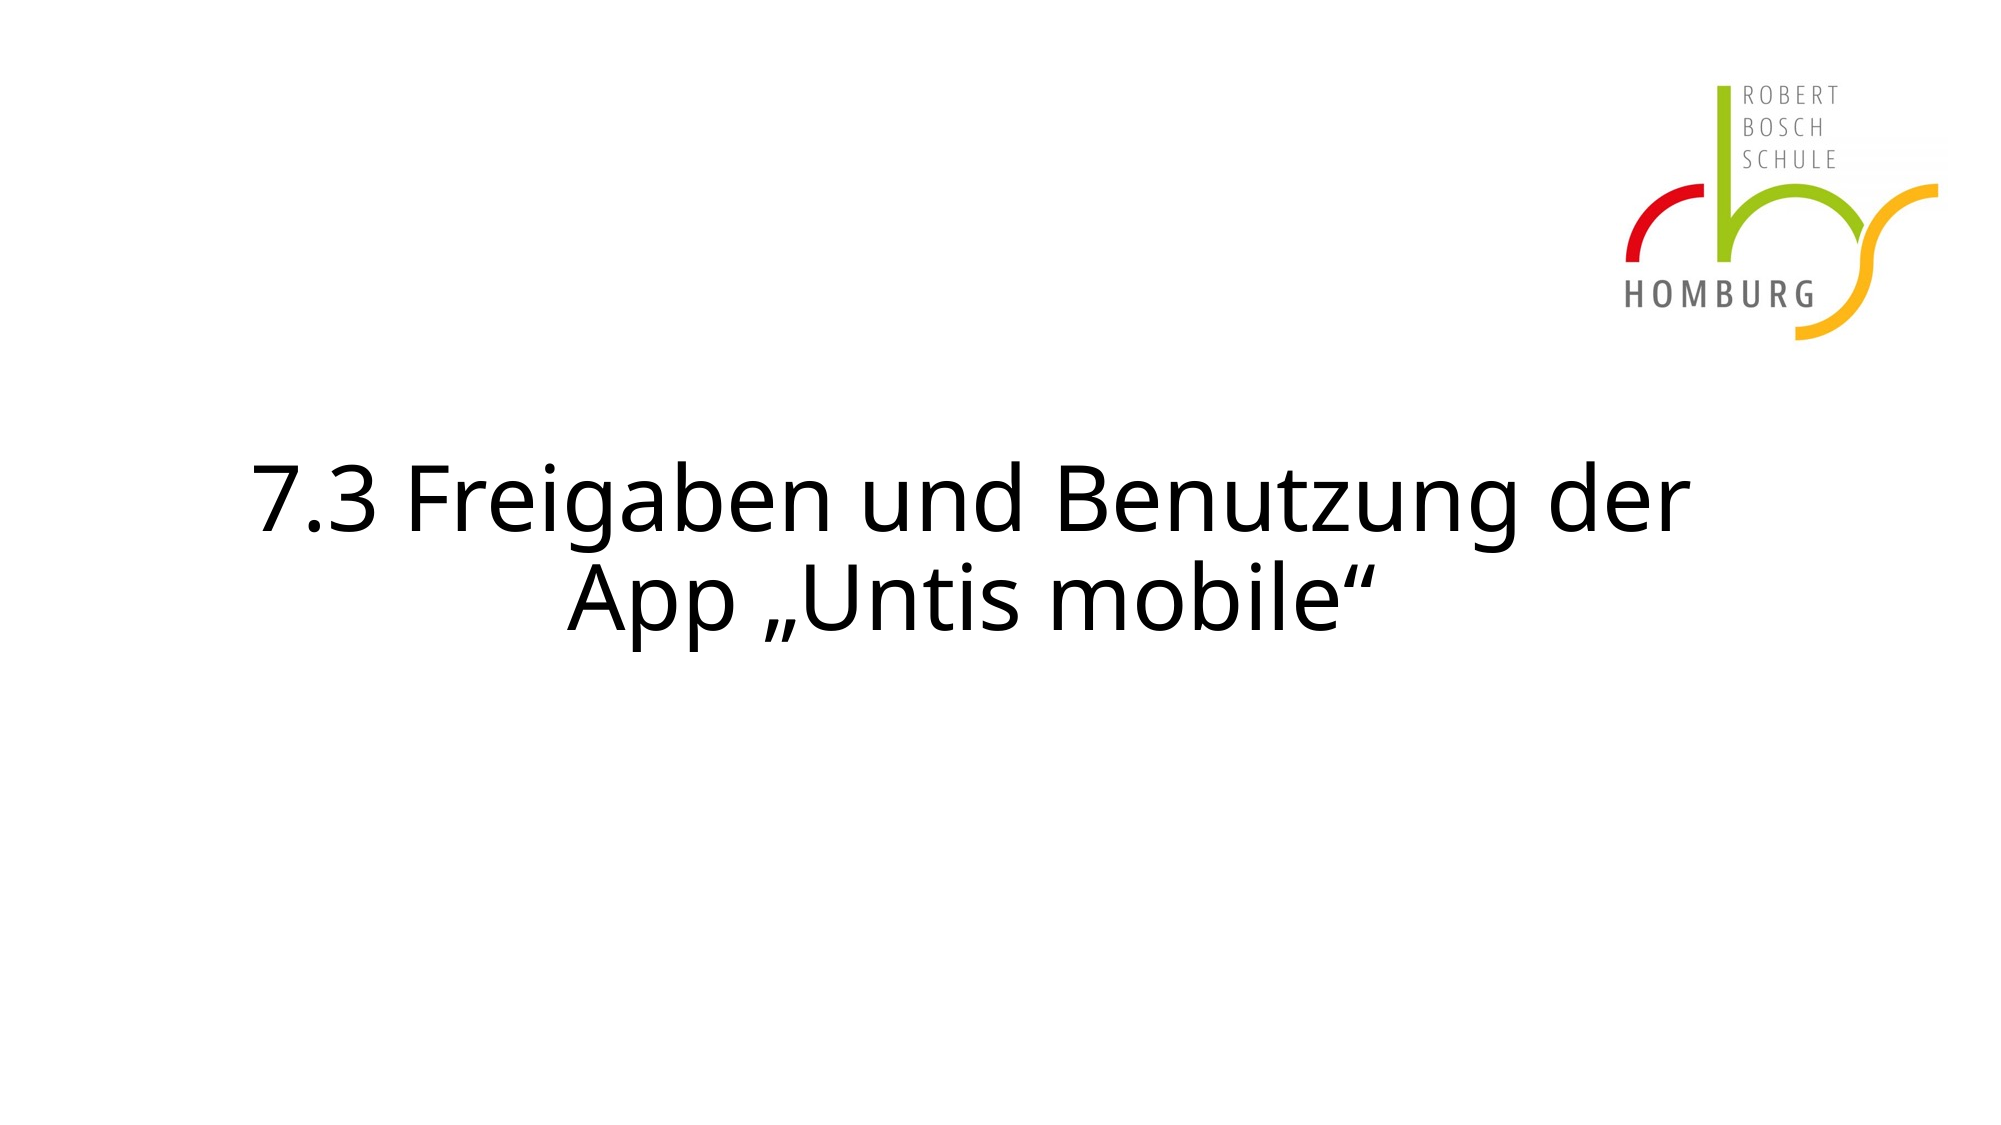

7.3 Freigaben und Benutzung der App „Untis mobile“